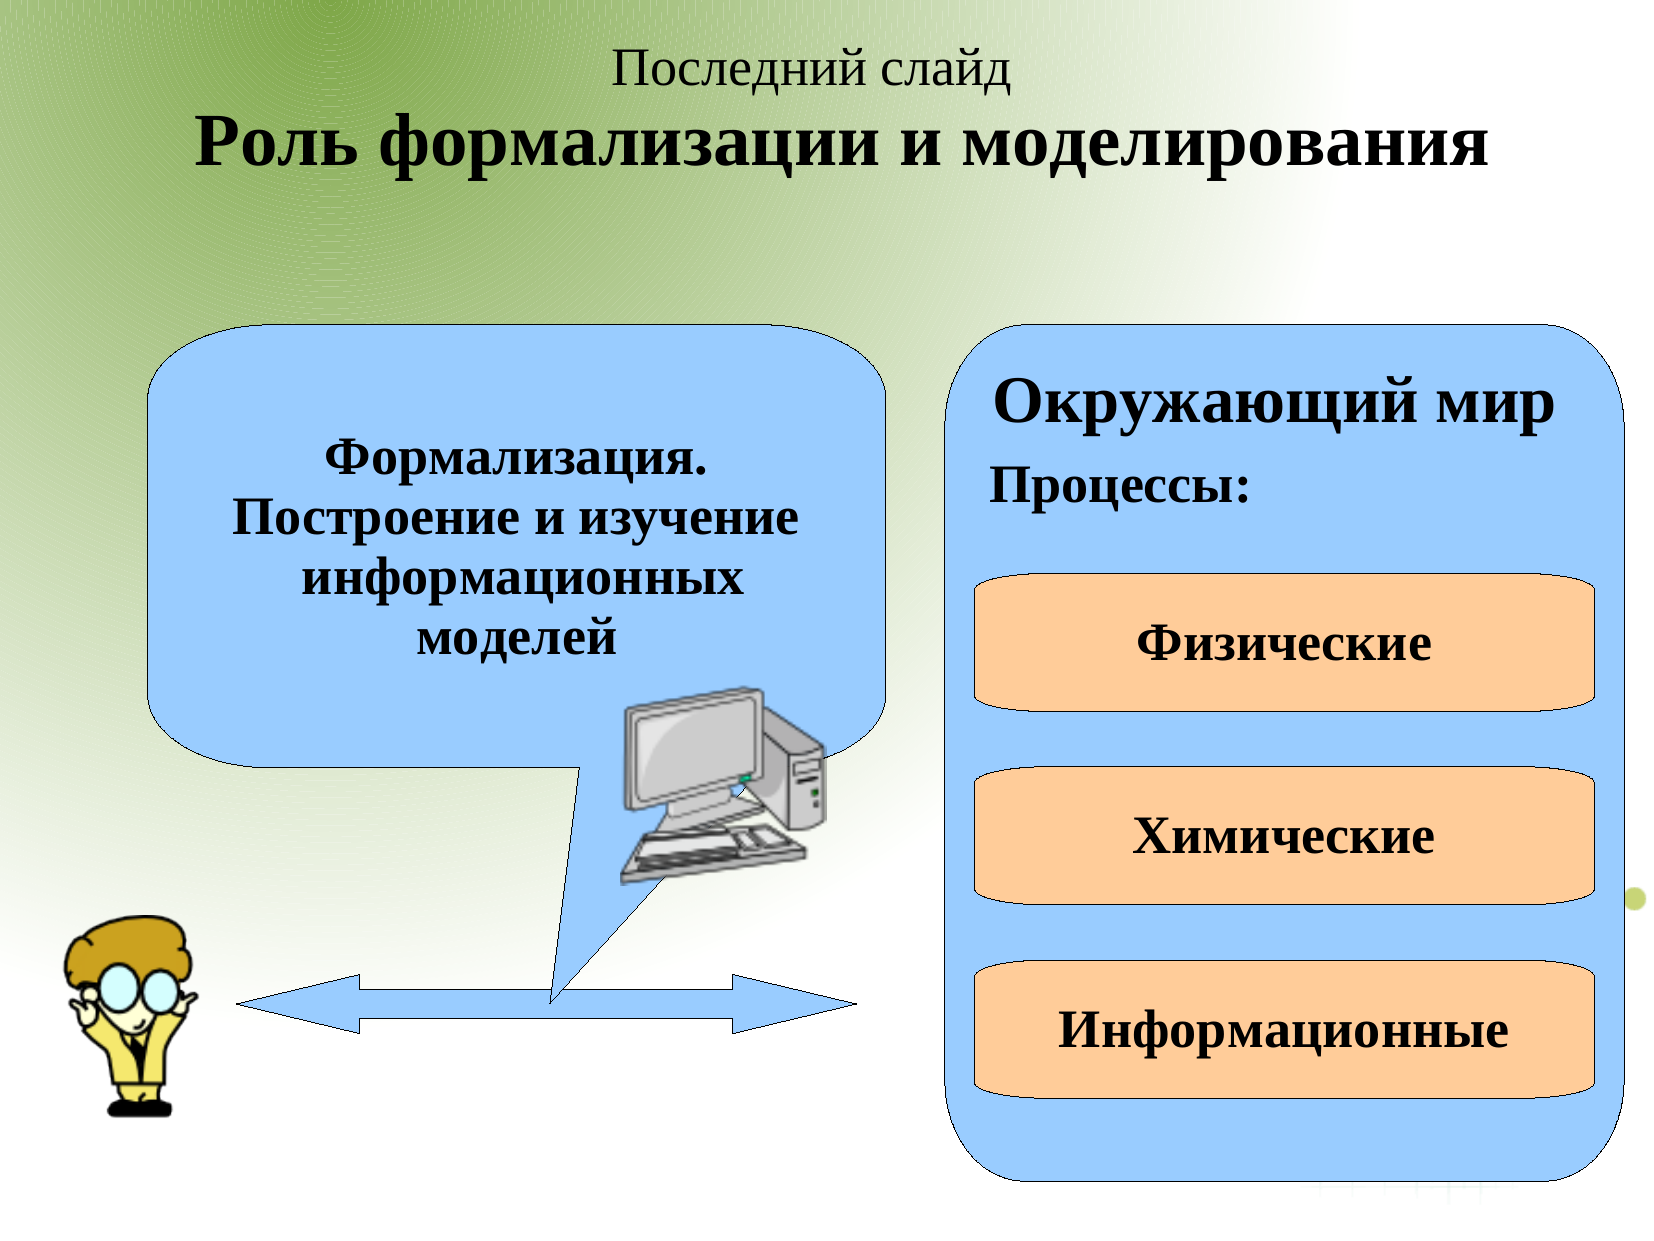

Последний слайд
Роль формализации и моделирования
Формализация.
Построение и изучение
 информационных моделей
Окружающий мир
Процессы:
Физические
Химические
Информационные